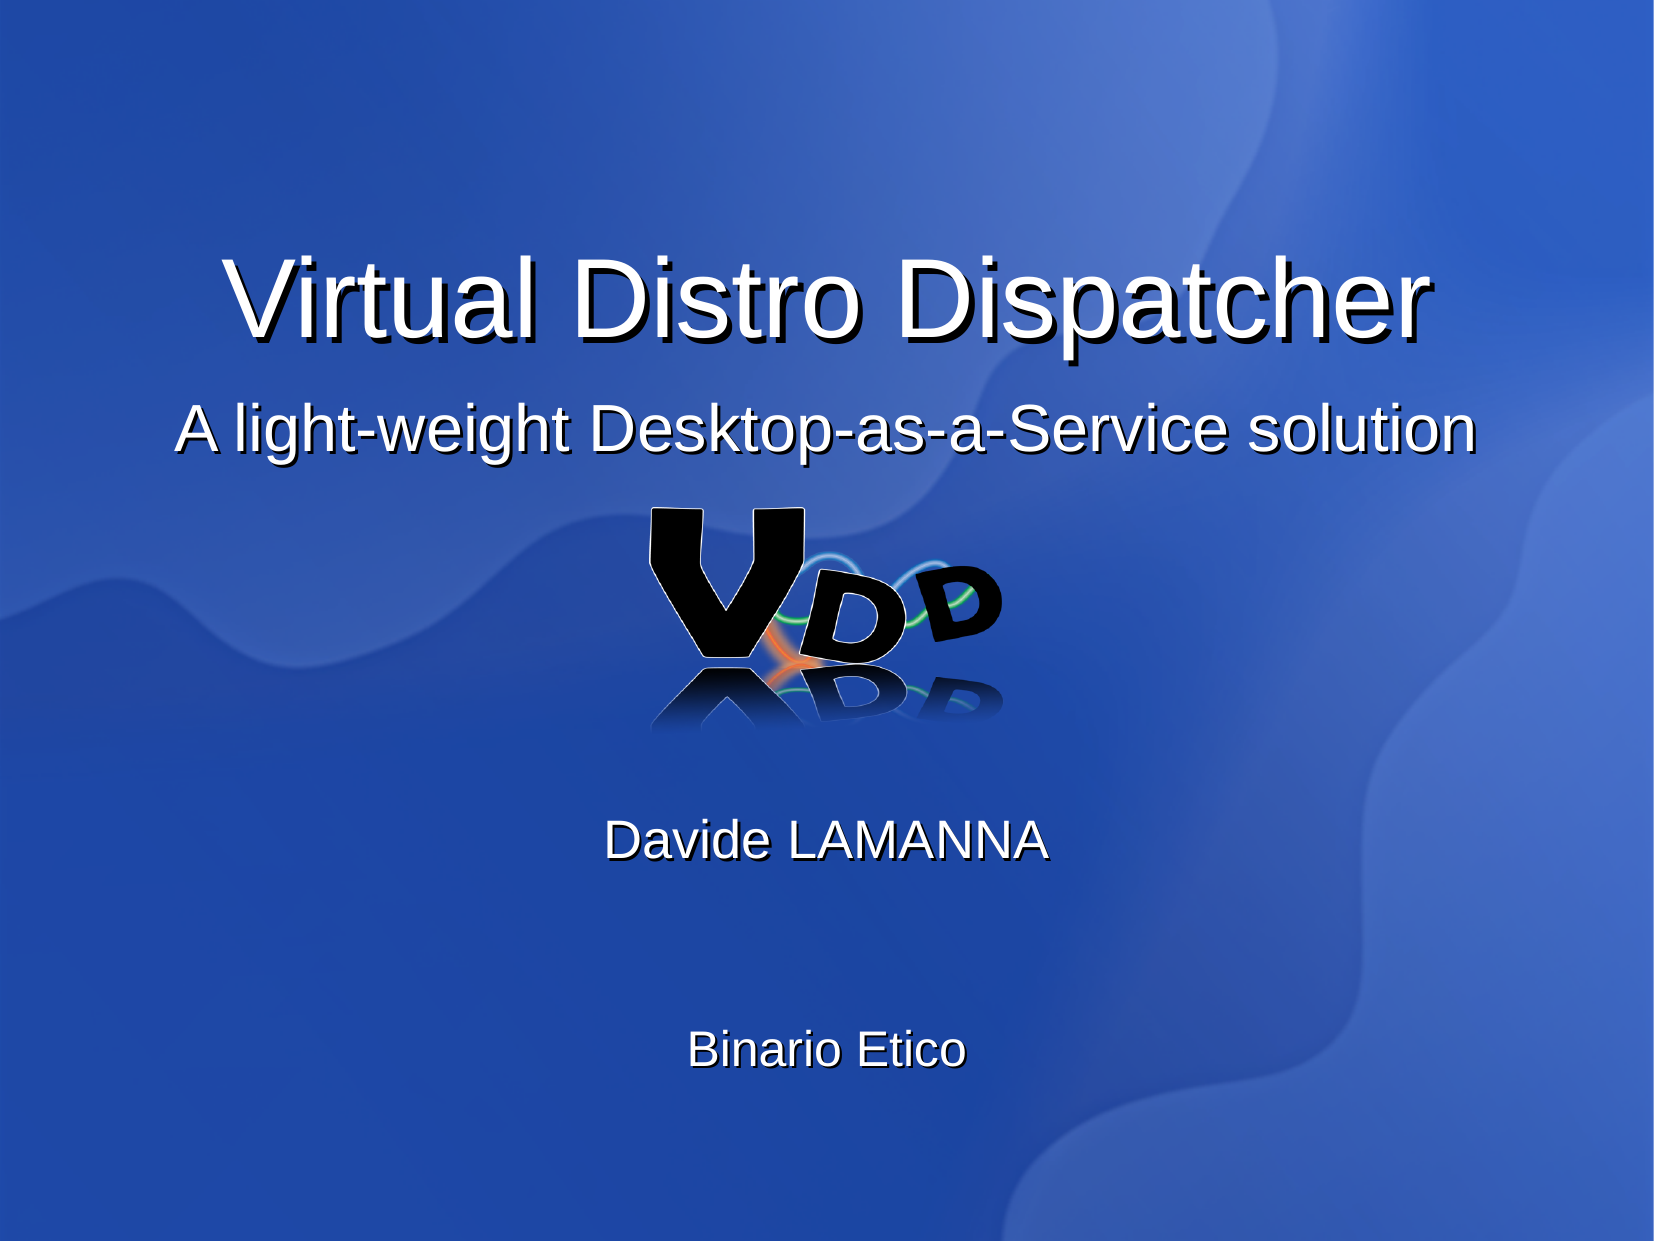

#
Virtual Distro Dispatcher
A light-weight Desktop-as-a-Service solution
Davide LAMANNA
Binario Etico